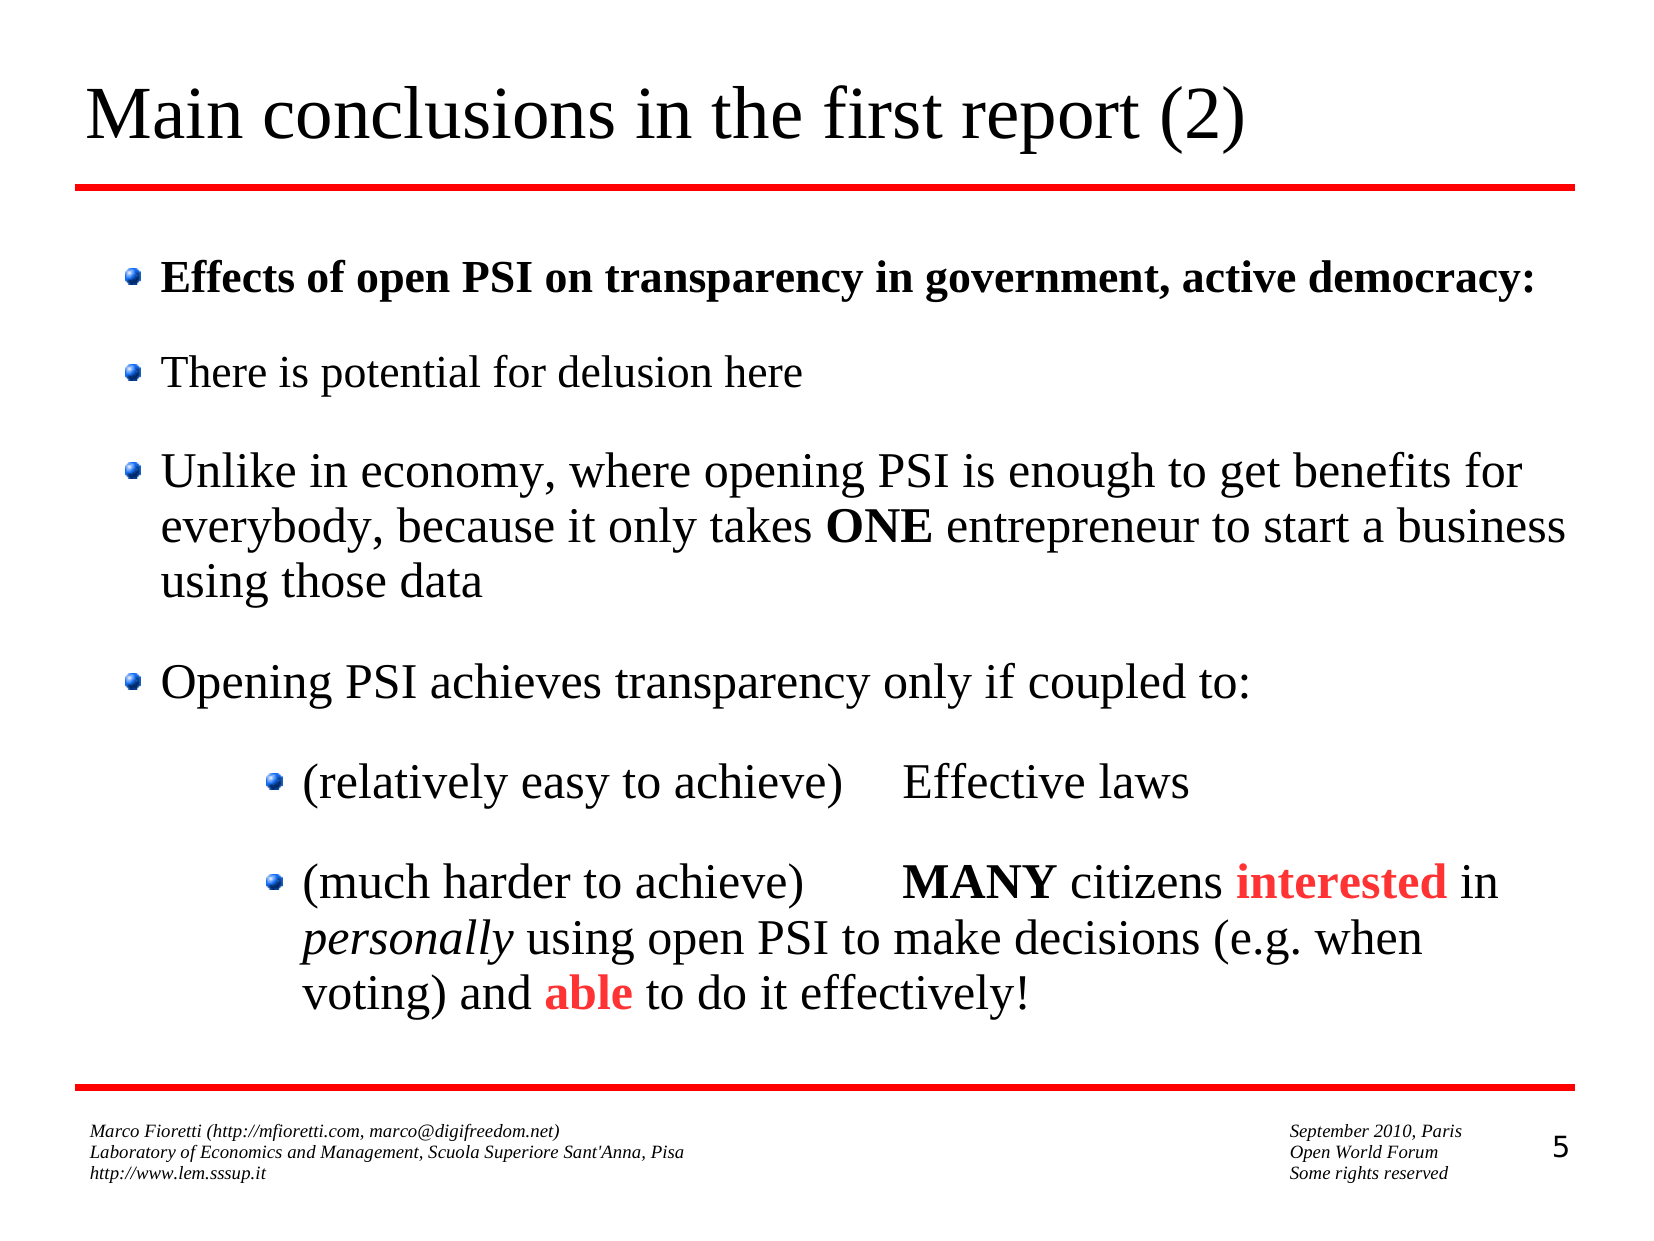

#
Main conclusions in the first report (2)
Effects of open PSI on transparency in government, active democracy:
There is potential for delusion here
Unlike in economy, where opening PSI is enough to get benefits for everybody, because it only takes ONE entrepreneur to start a business using those data
Opening PSI achieves transparency only if coupled to:
(relatively easy to achieve)	Effective laws
(much harder to achieve)		MANY citizens interested in personally using open PSI to make decisions (e.g. when voting) and able to do it effectively!
Marco Fioretti (http://mfioretti.com, marco@digifreedom.net) 							September 2010, Paris
Laboratory of Economics and Management, Scuola Superiore Sant'Anna, Pisa									Open World Forum
http://www.lem.sssup.it														Some rights reserved
5